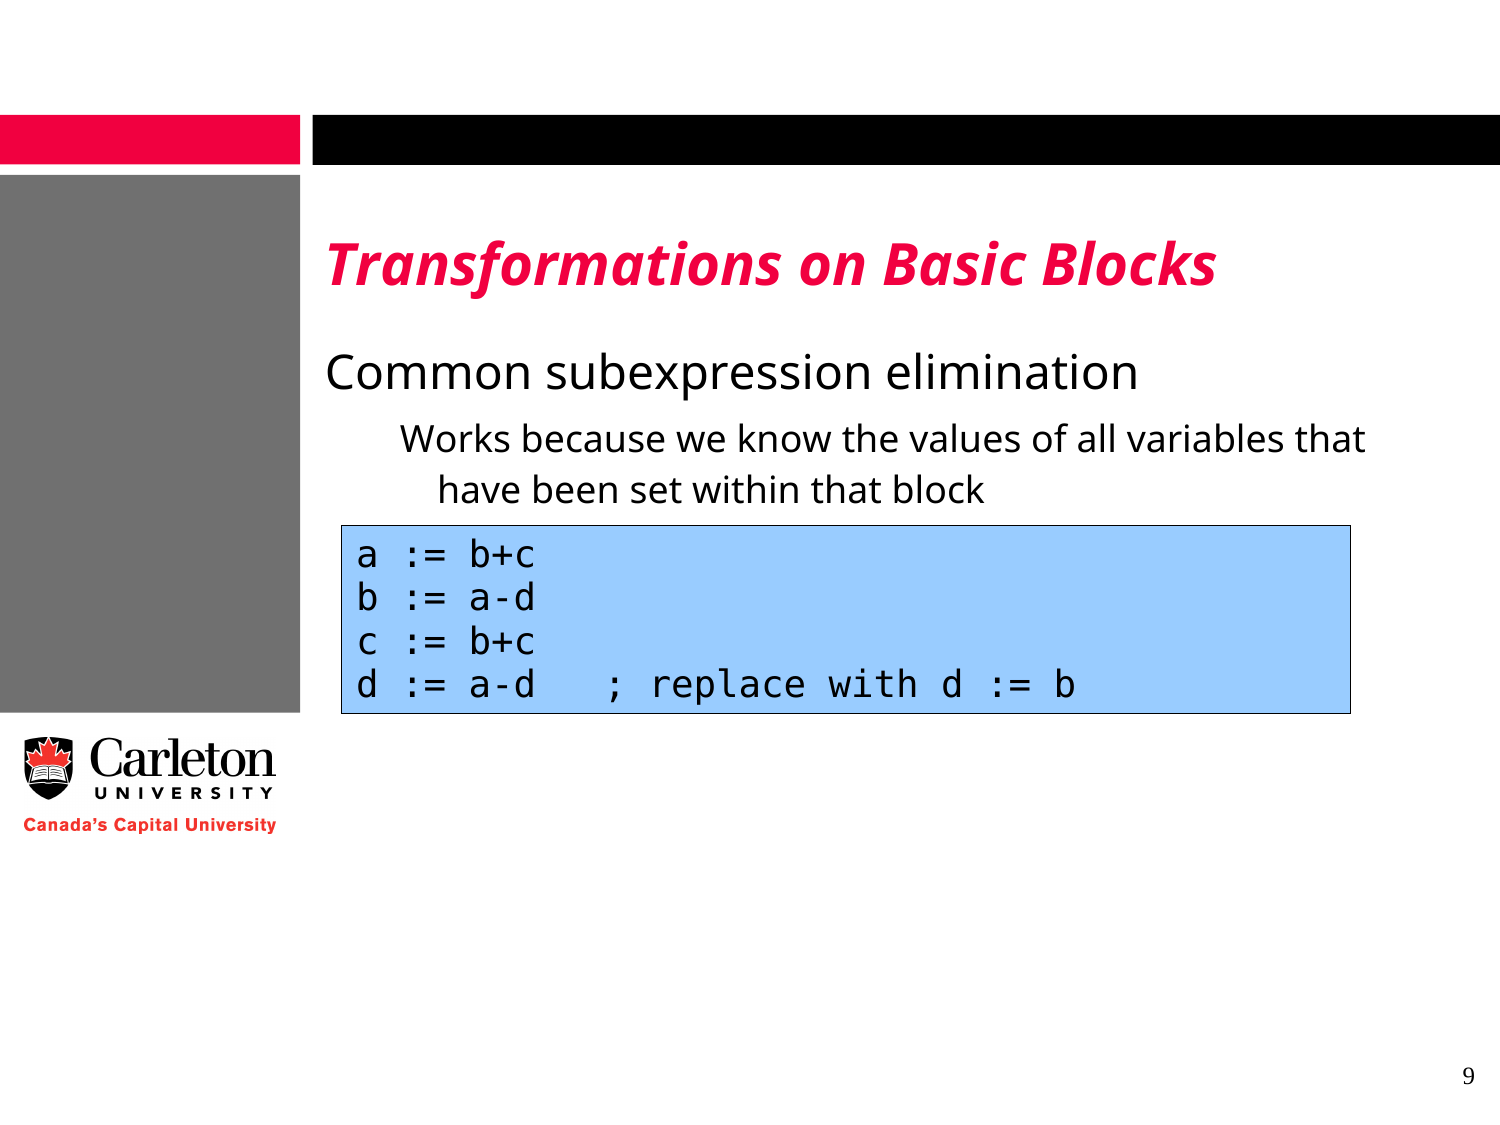

# Transformations on Basic Blocks
Common subexpression elimination
Works because we know the values of all variables that have been set within that block
a := b+c
b := a-d
c := b+c
d := a-d ; replace with d := b
9